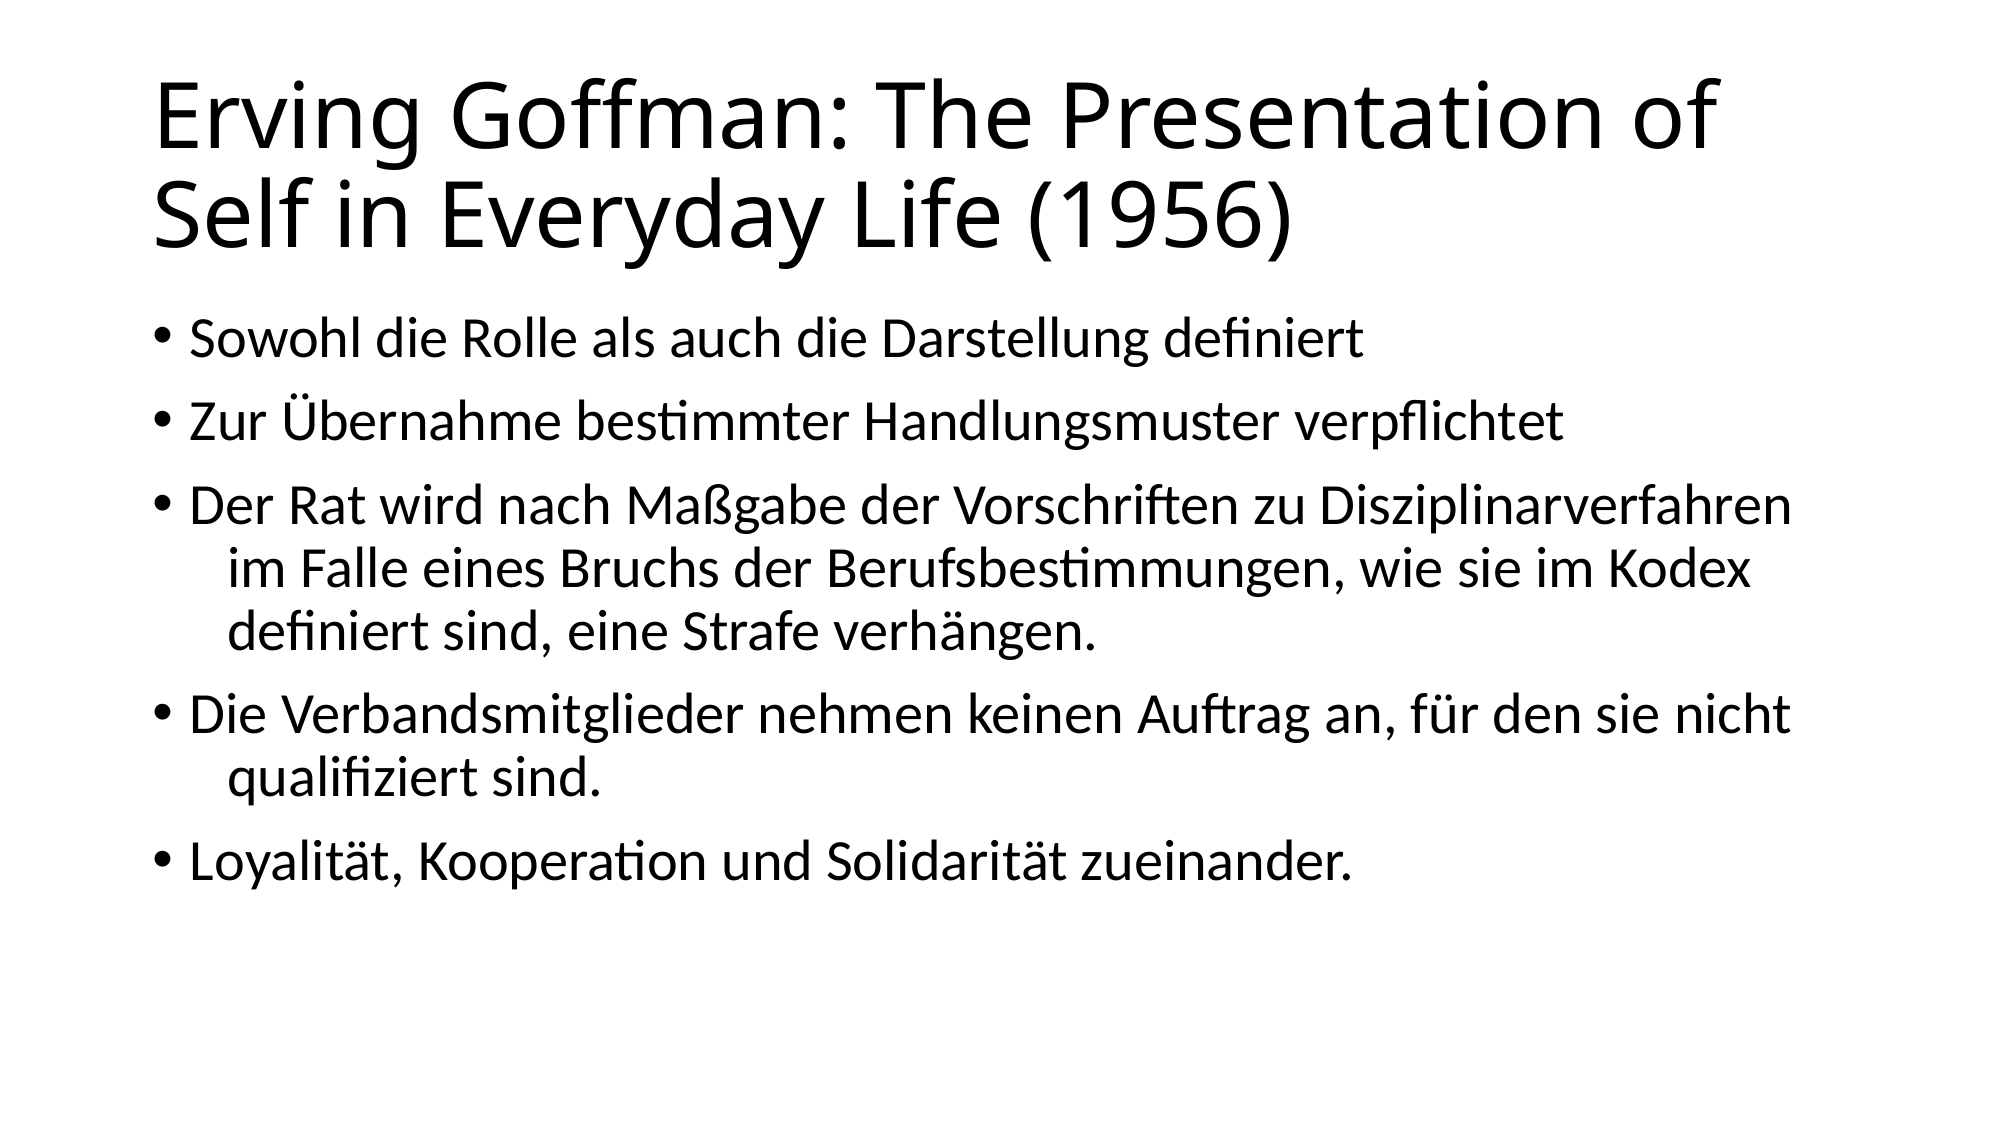

# Erving Goffman: The Presentation of Self in Everyday Life (1956)
Sowohl die Rolle als auch die Darstellung definiert
Zur Übernahme bestimmter Handlungsmuster verpflichtet
Der Rat wird nach Maßgabe der Vorschriften zu Disziplinarverfahren im Falle eines Bruchs der Berufsbestimmungen, wie sie im Kodex definiert sind, eine Strafe verhängen.
Die Verbandsmitglieder nehmen keinen Auftrag an, für den sie nicht qualifiziert sind.
Loyalität, Kooperation und Solidarität zueinander.